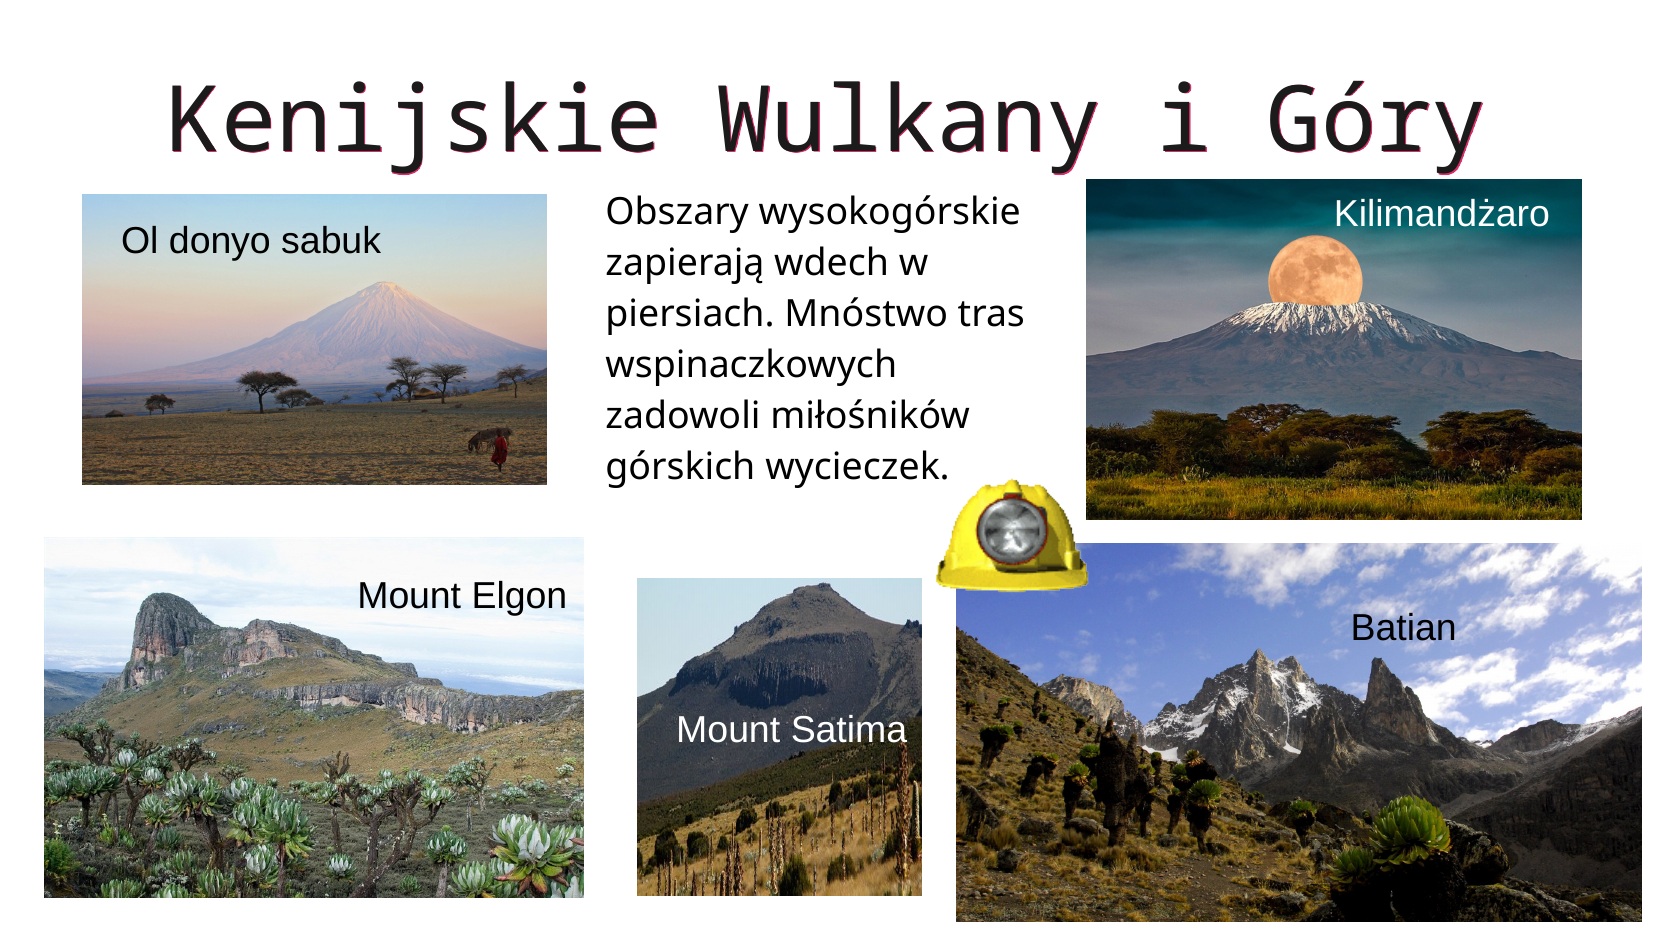

# Kenijskie Wulkany i Góry
Obszary wysokogórskie zapierają wdech w piersiach. Mnóstwo tras wspinaczkowych zadowoli miłośników górskich wycieczek.
Kilimandżaro
Ol donyo sabuk
Mount Elgon
Batian
Mount Satima